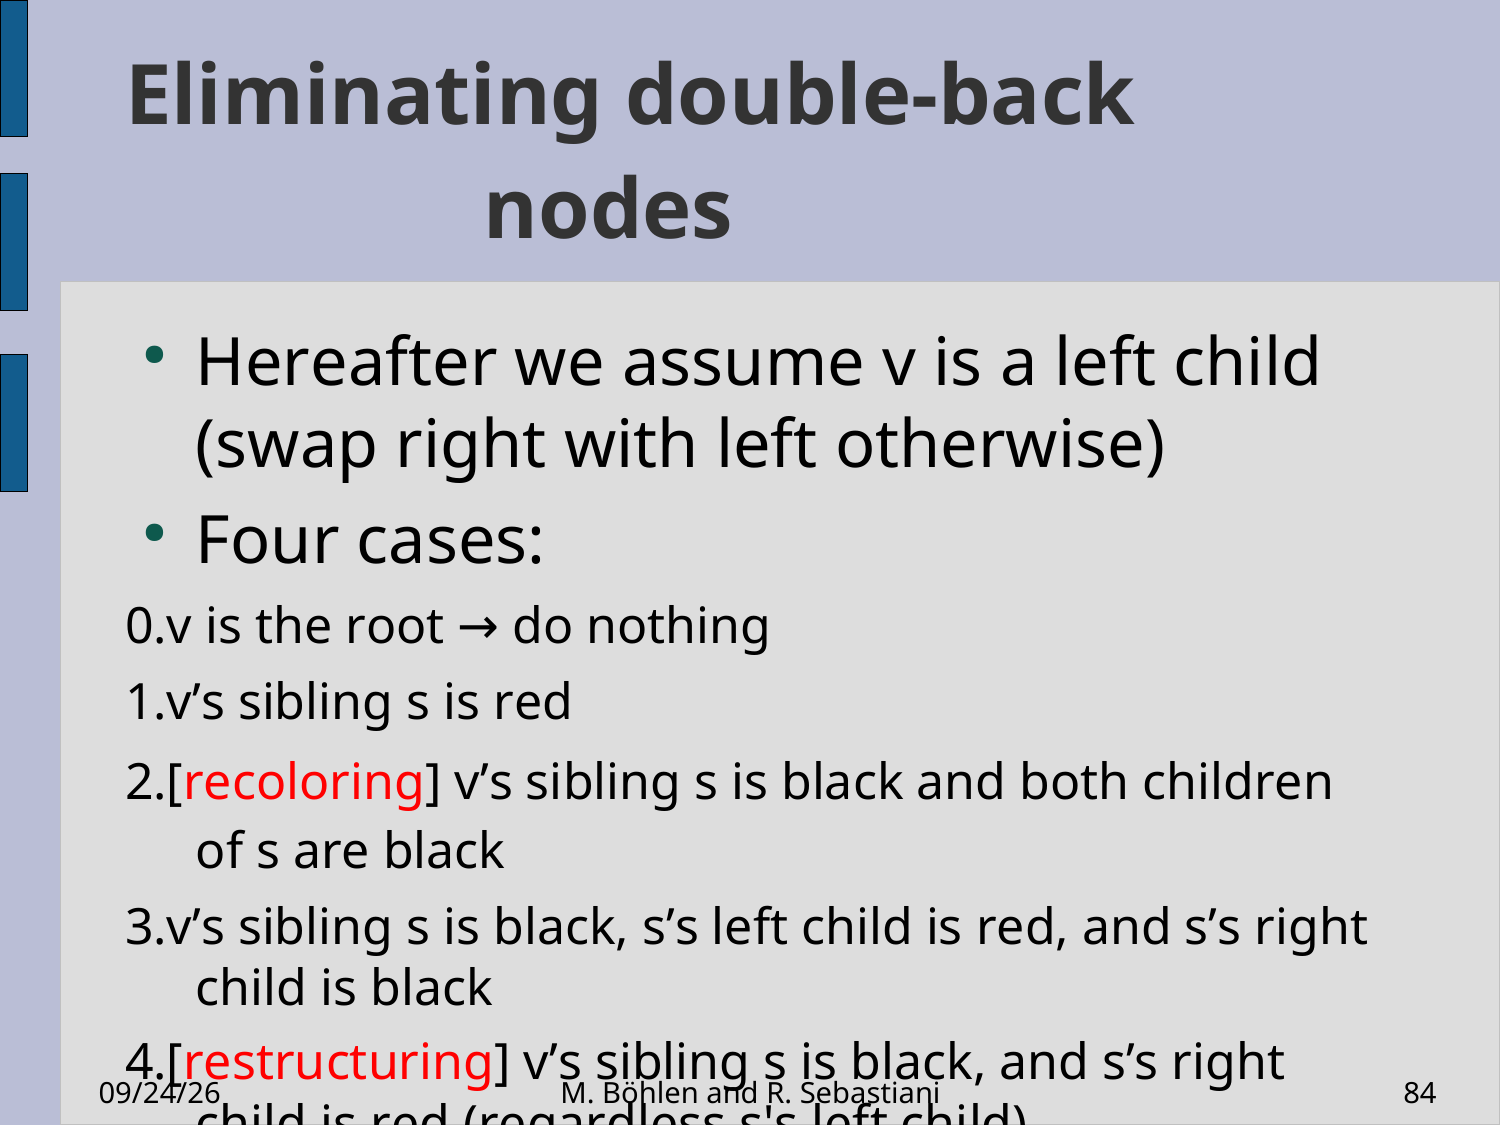

# Eliminating double-back nodes
Hereafter we assume v is a left child (swap right with left otherwise)
Four cases:
v is the root → do nothing
v’s sibling s is red
[recoloring] v’s sibling s is black and both children of s are black
v’s sibling s is black, s’s left child is red, and s’s right child is black
[restructuring] v’s sibling s is black, and s’s right child is red (regardless s's left child)
M. Böhlen and R. Sebastiani
84